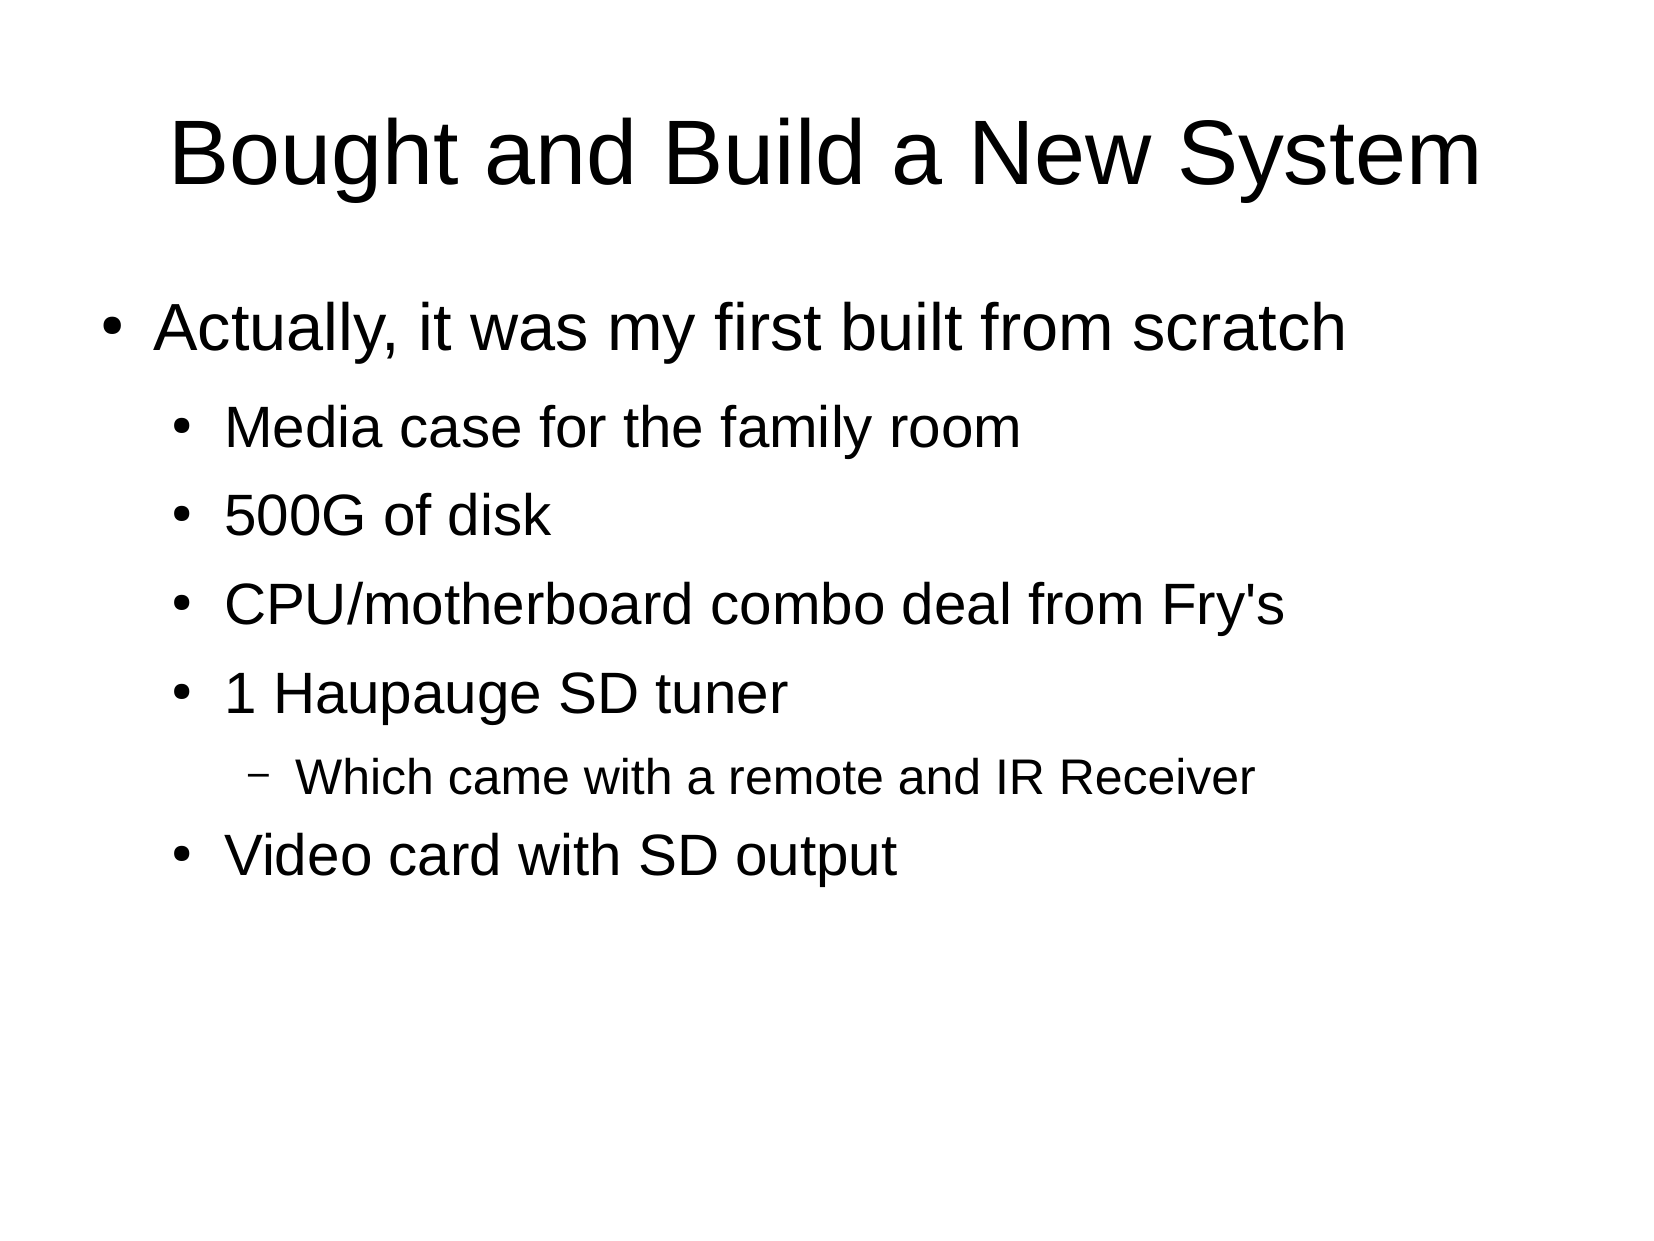

# Bought and Build a New System
Actually, it was my first built from scratch
Media case for the family room
500G of disk
CPU/motherboard combo deal from Fry's
1 Haupauge SD tuner
Which came with a remote and IR Receiver
Video card with SD output